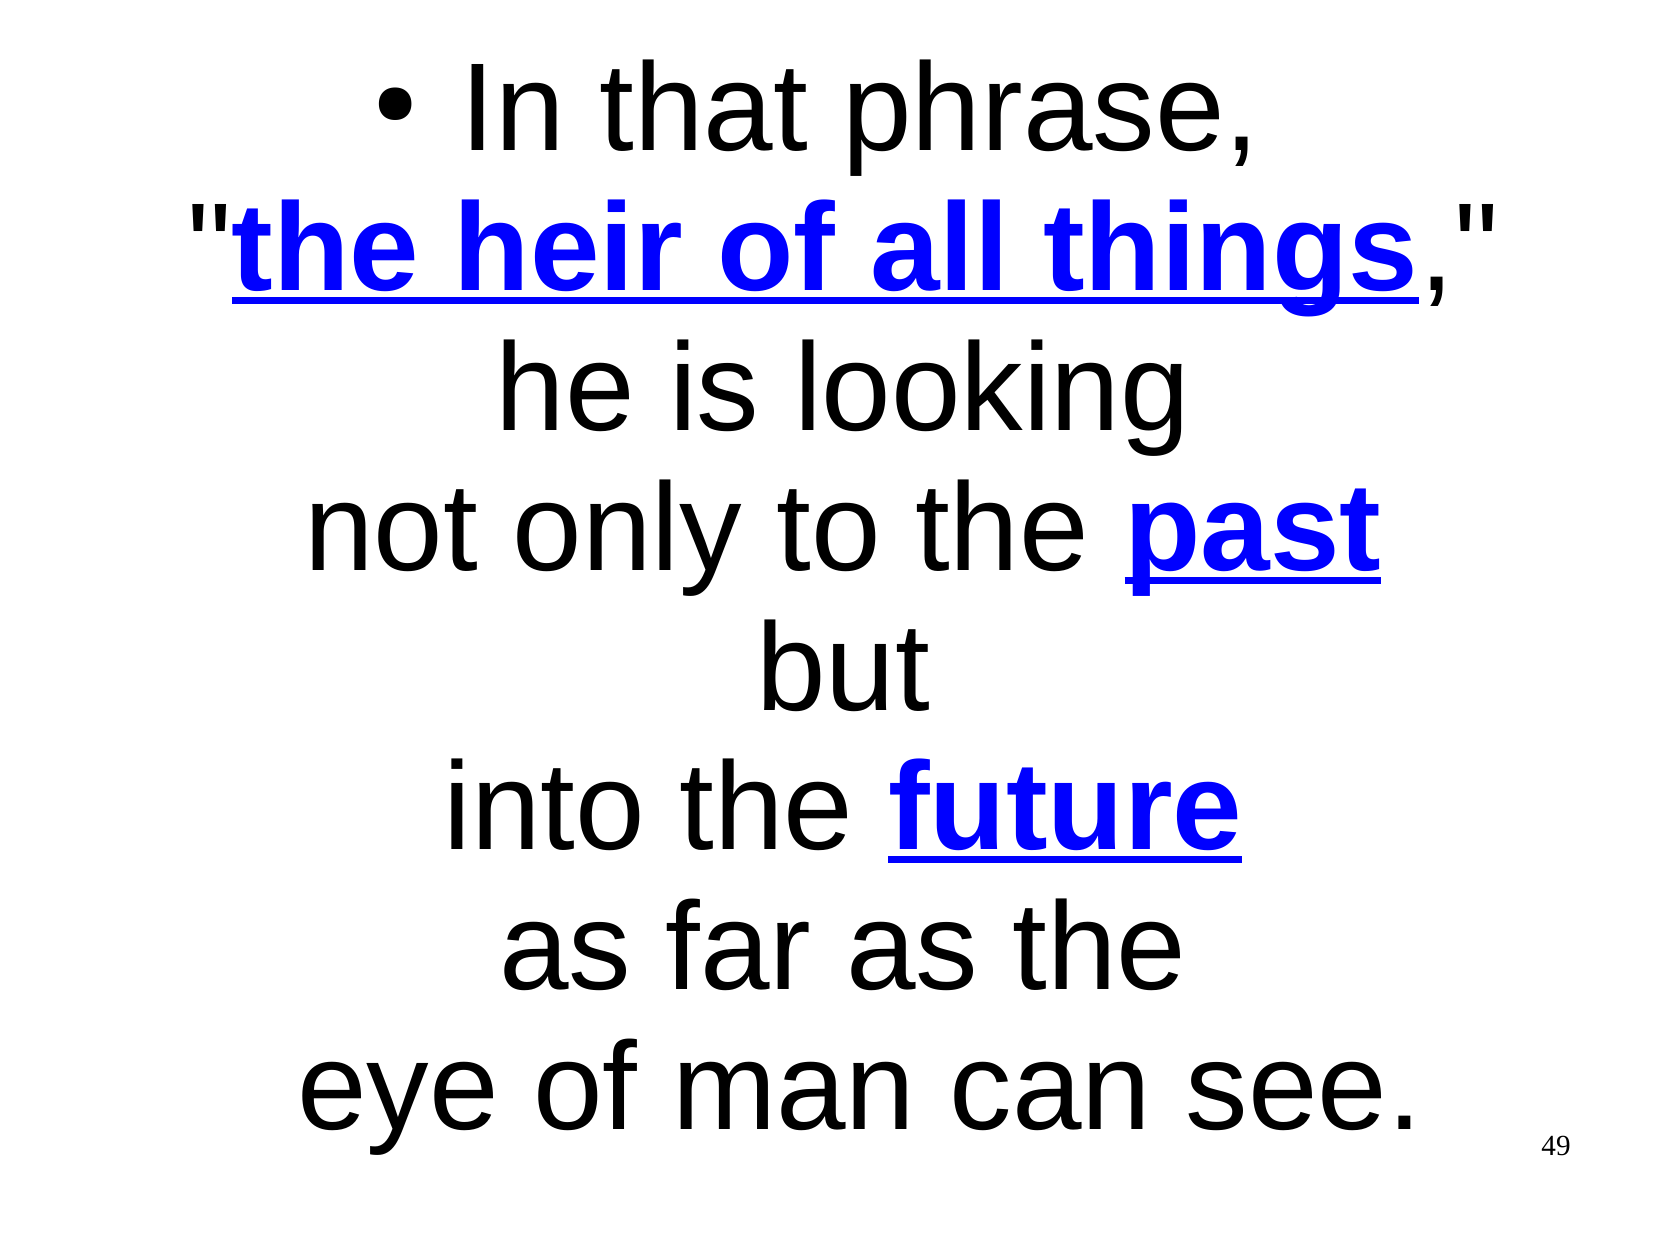

# In that phrase, "the heir of all things," he is looking not only to the past but into the future as far as the eye of man can see.
49